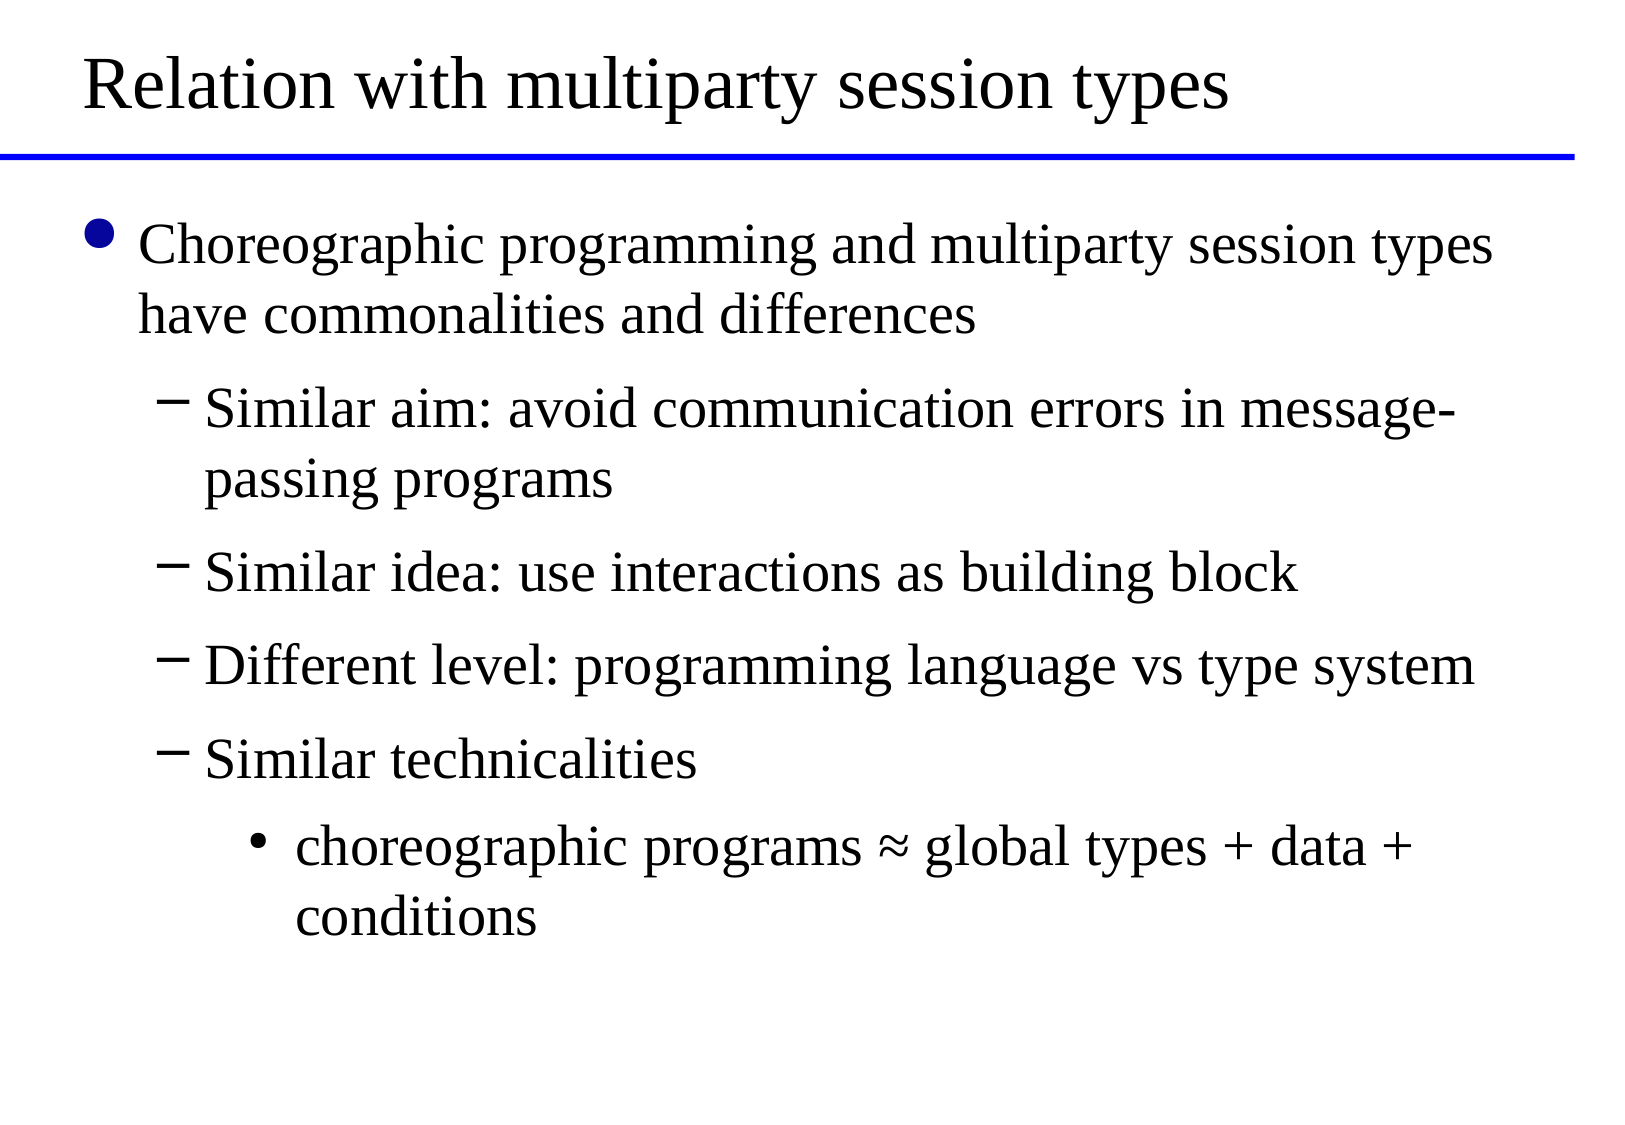

# Relation with multiparty session types
Choreographic programming and multiparty session types have commonalities and differences
Similar aim: avoid communication errors in message-passing programs
Similar idea: use interactions as building block
Different level: programming language vs type system
Similar technicalities
choreographic programs ≈ global types + data + conditions